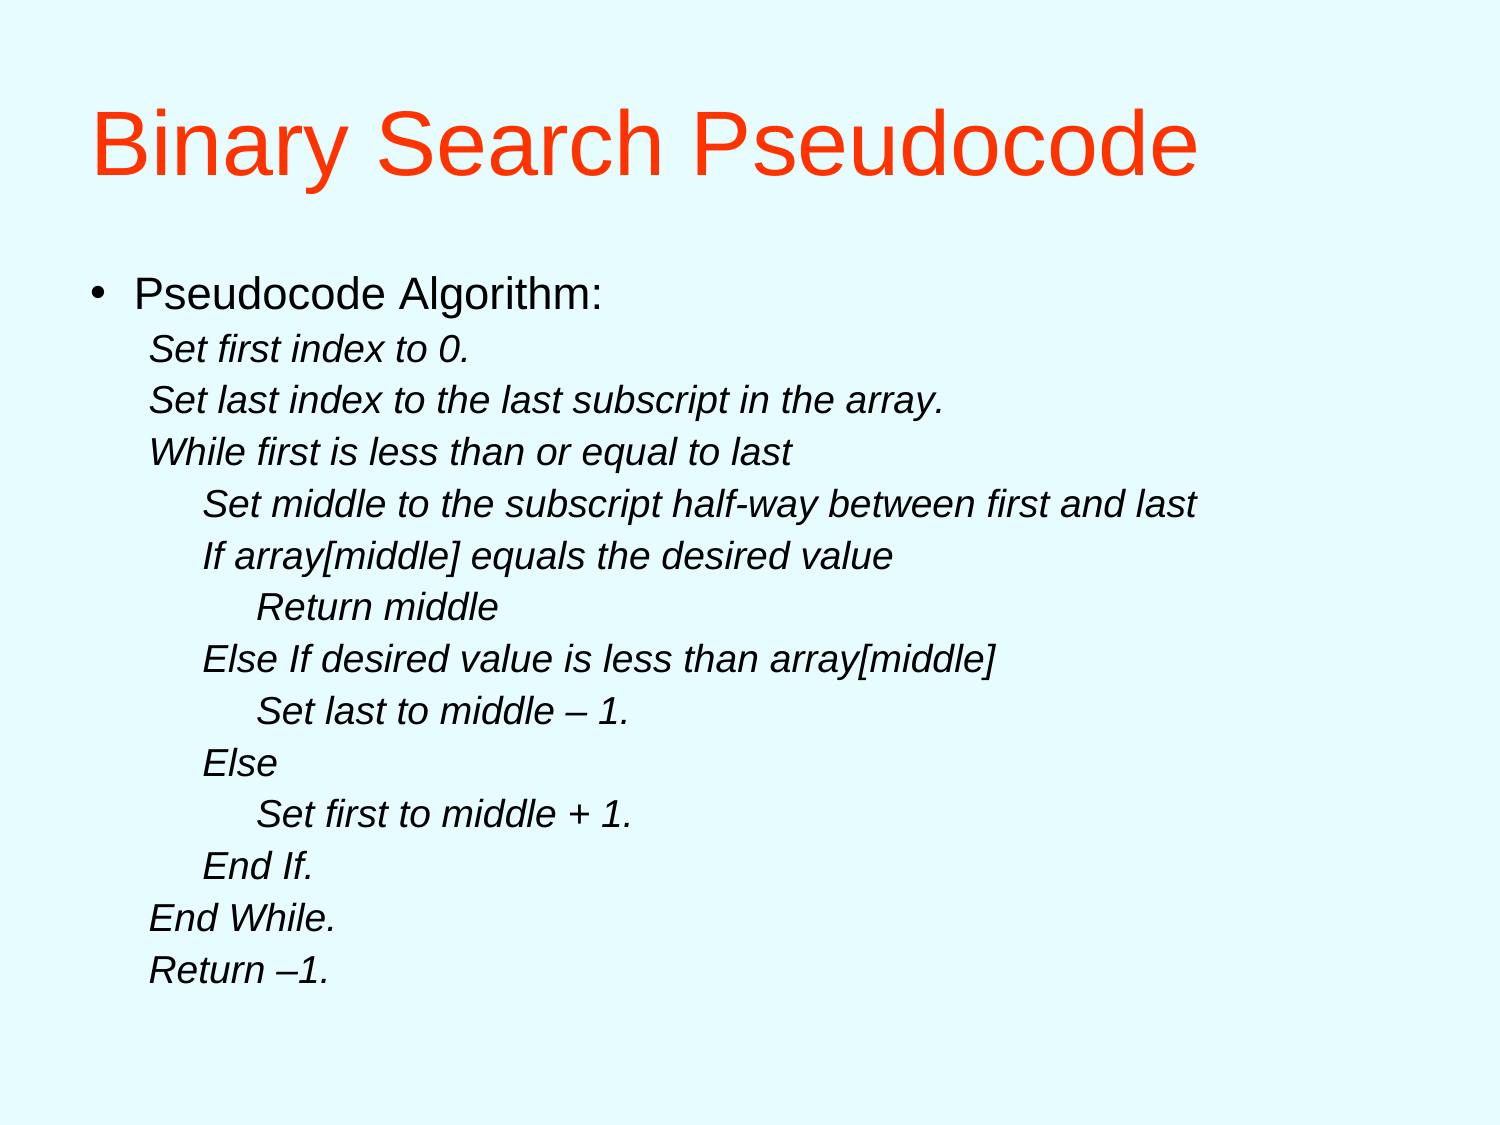

# Binary Search Pseudocode
Pseudocode Algorithm:
Set first index to 0.
Set last index to the last subscript in the array.
While first is less than or equal to last
 Set middle to the subscript half-way between first and last
 If array[middle] equals the desired value
 Return middle
 Else If desired value is less than array[middle]
 Set last to middle – 1.
 Else
 Set first to middle + 1.
 End If.
End While.
Return –1.